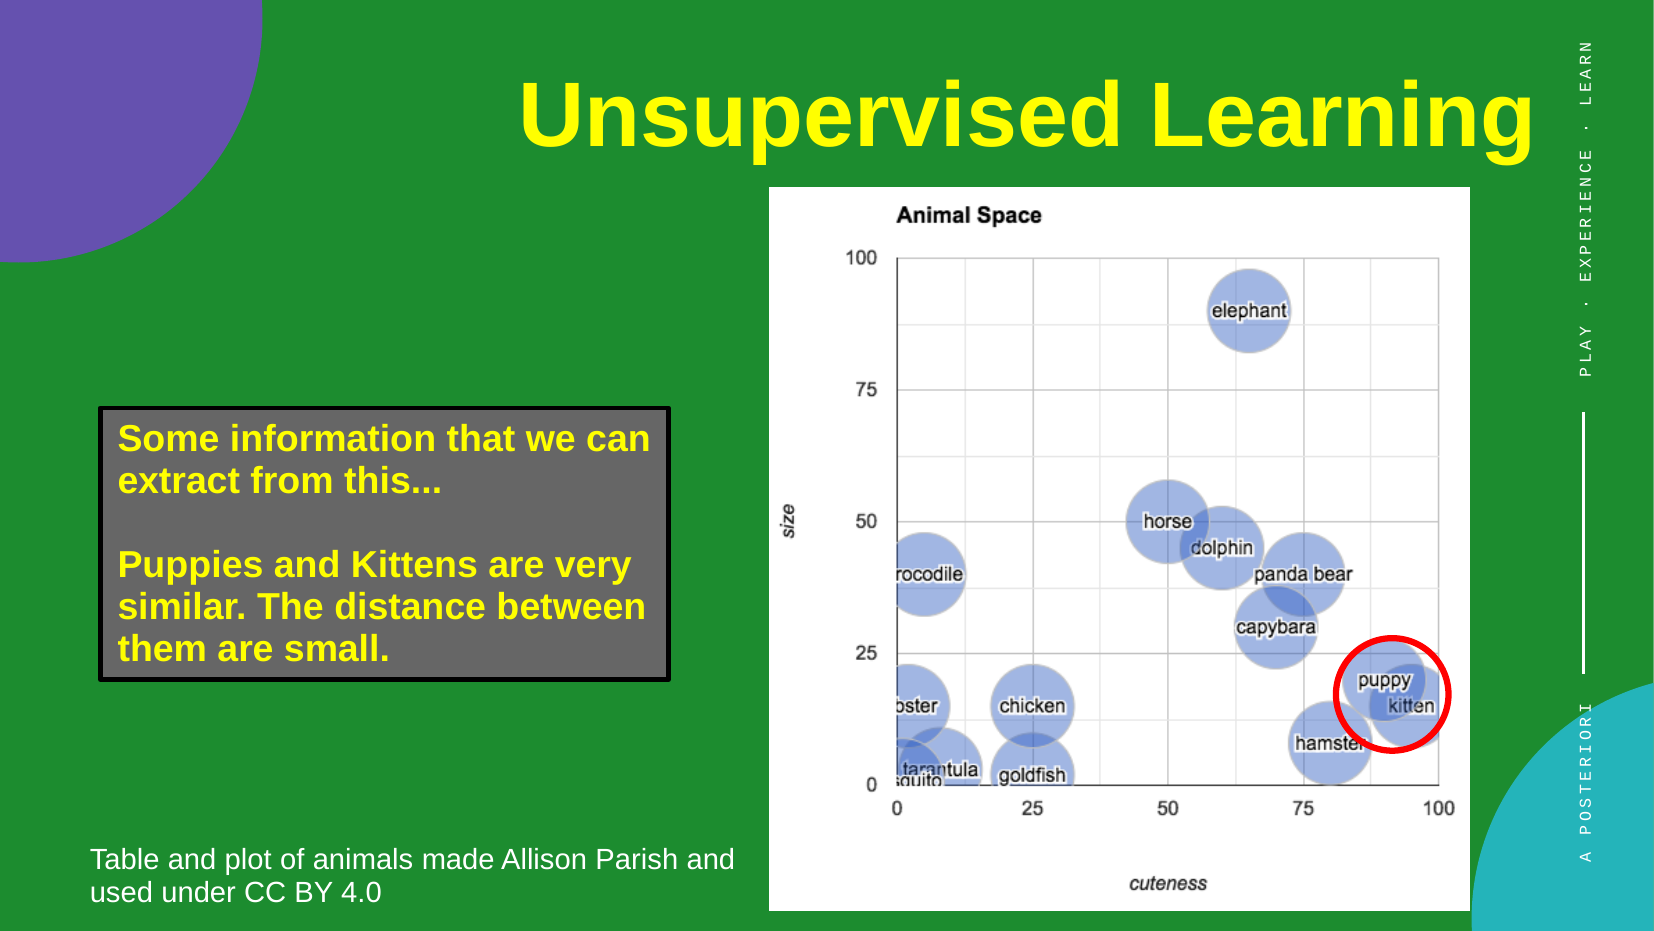

# Unsupervised Learning
Some information that we can
extract from this...
Puppies and Kittens are very
similar. The distance between
them are small.
Table and plot of animals made Allison Parish and used under CC BY 4.0